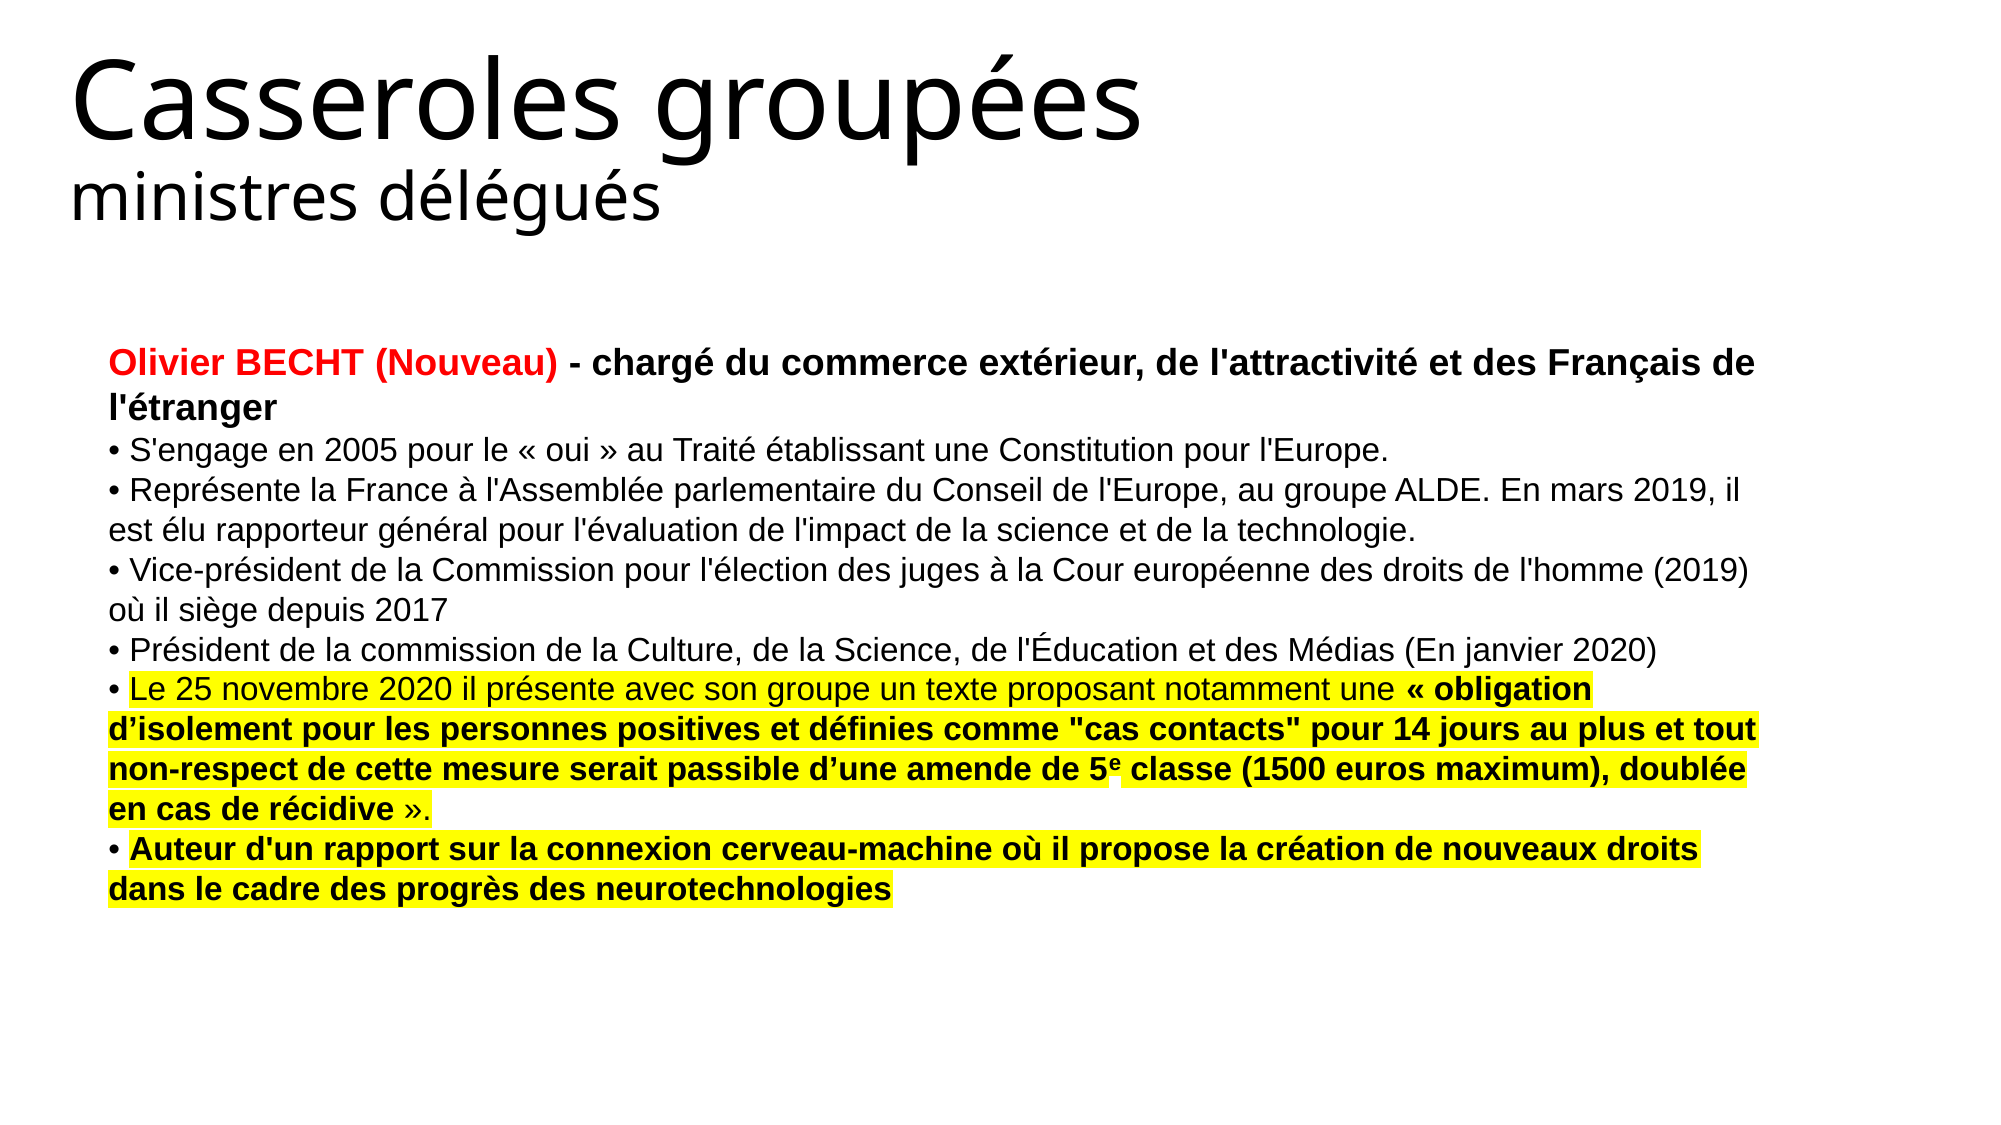

# Casseroles groupées ministres délégués
Olivier BECHT (Nouveau) - chargé du commerce extérieur, de l'attractivité et des Français de l'étranger
• S'engage en 2005 pour le « oui » au Traité établissant une Constitution pour l'Europe.
• Représente la France à l'Assemblée parlementaire du Conseil de l'Europe, au groupe ALDE. En mars 2019, il est élu rapporteur général pour l'évaluation de l'impact de la science et de la technologie.
• Vice-président de la Commission pour l'élection des juges à la Cour européenne des droits de l'homme (2019) où il siège depuis 2017
• Président de la commission de la Culture, de la Science, de l'Éducation et des Médias (En janvier 2020)
• Le 25 novembre 2020 il présente avec son groupe un texte proposant notamment une « obligation d’isolement pour les personnes positives et définies comme "cas contacts" pour 14 jours au plus et tout non-respect de cette mesure serait passible d’une amende de 5e classe (1500 euros maximum), doublée en cas de récidive ».
• Auteur d'un rapport sur la connexion cerveau-machine où il propose la création de nouveaux droits dans le cadre des progrès des neurotechnologies